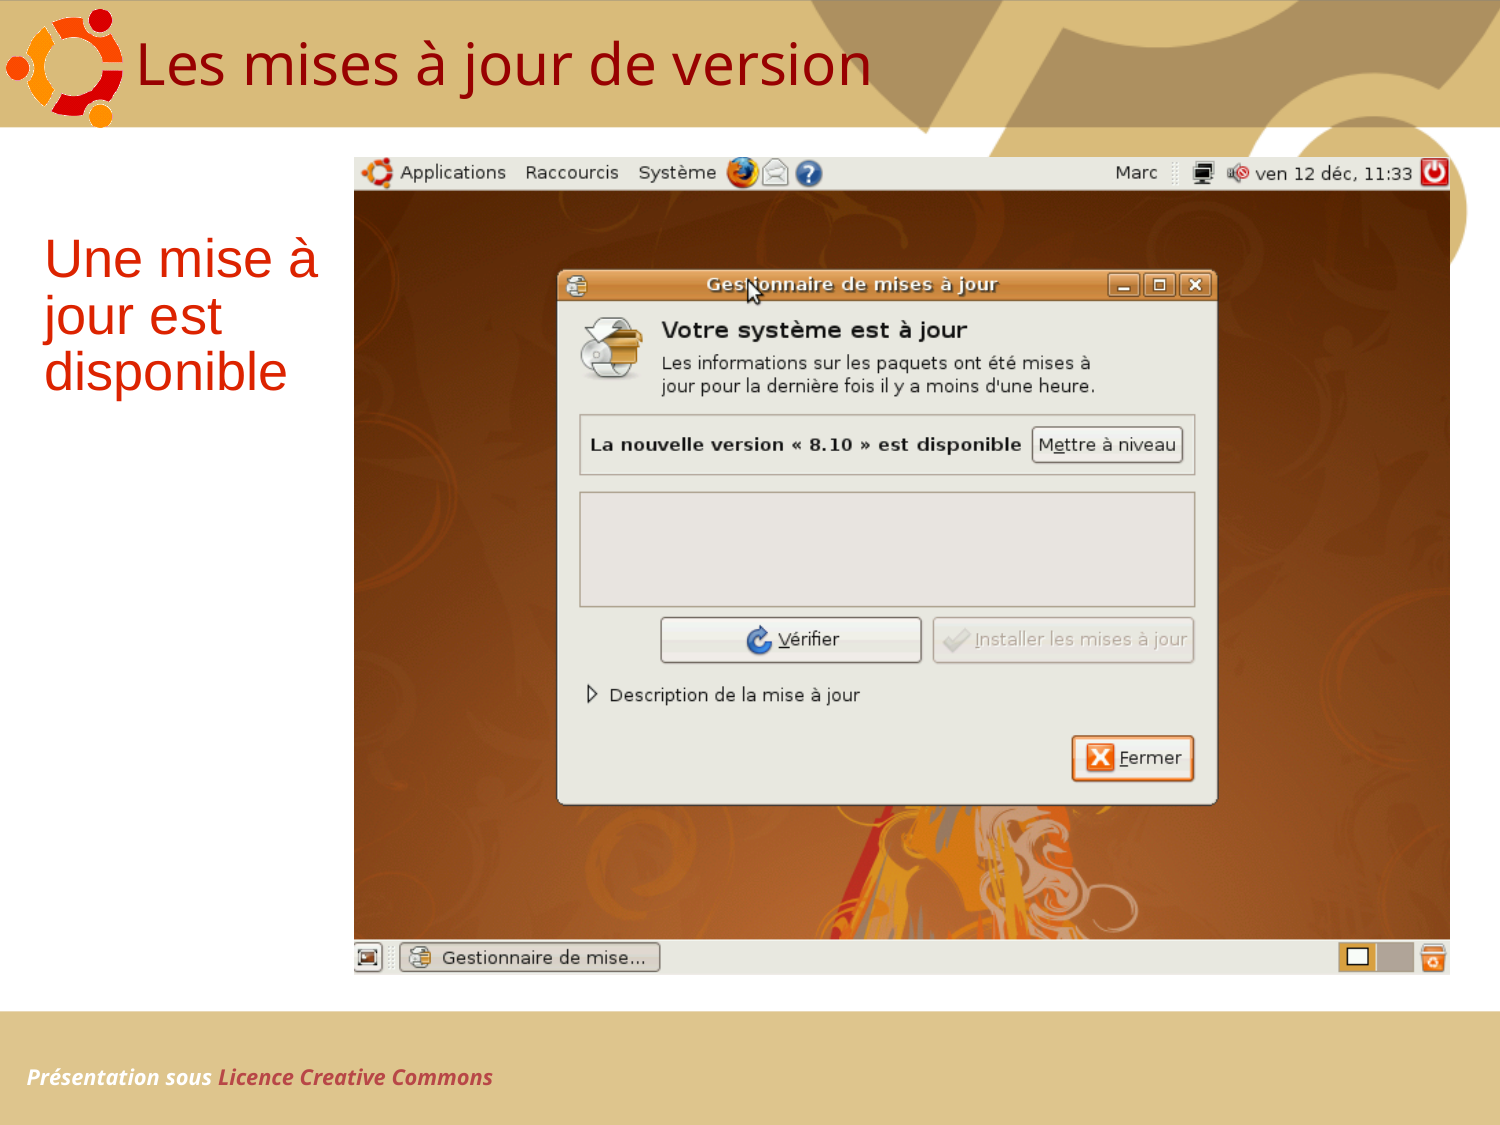

# Les mises à jour de version
Une mise à jour est disponible